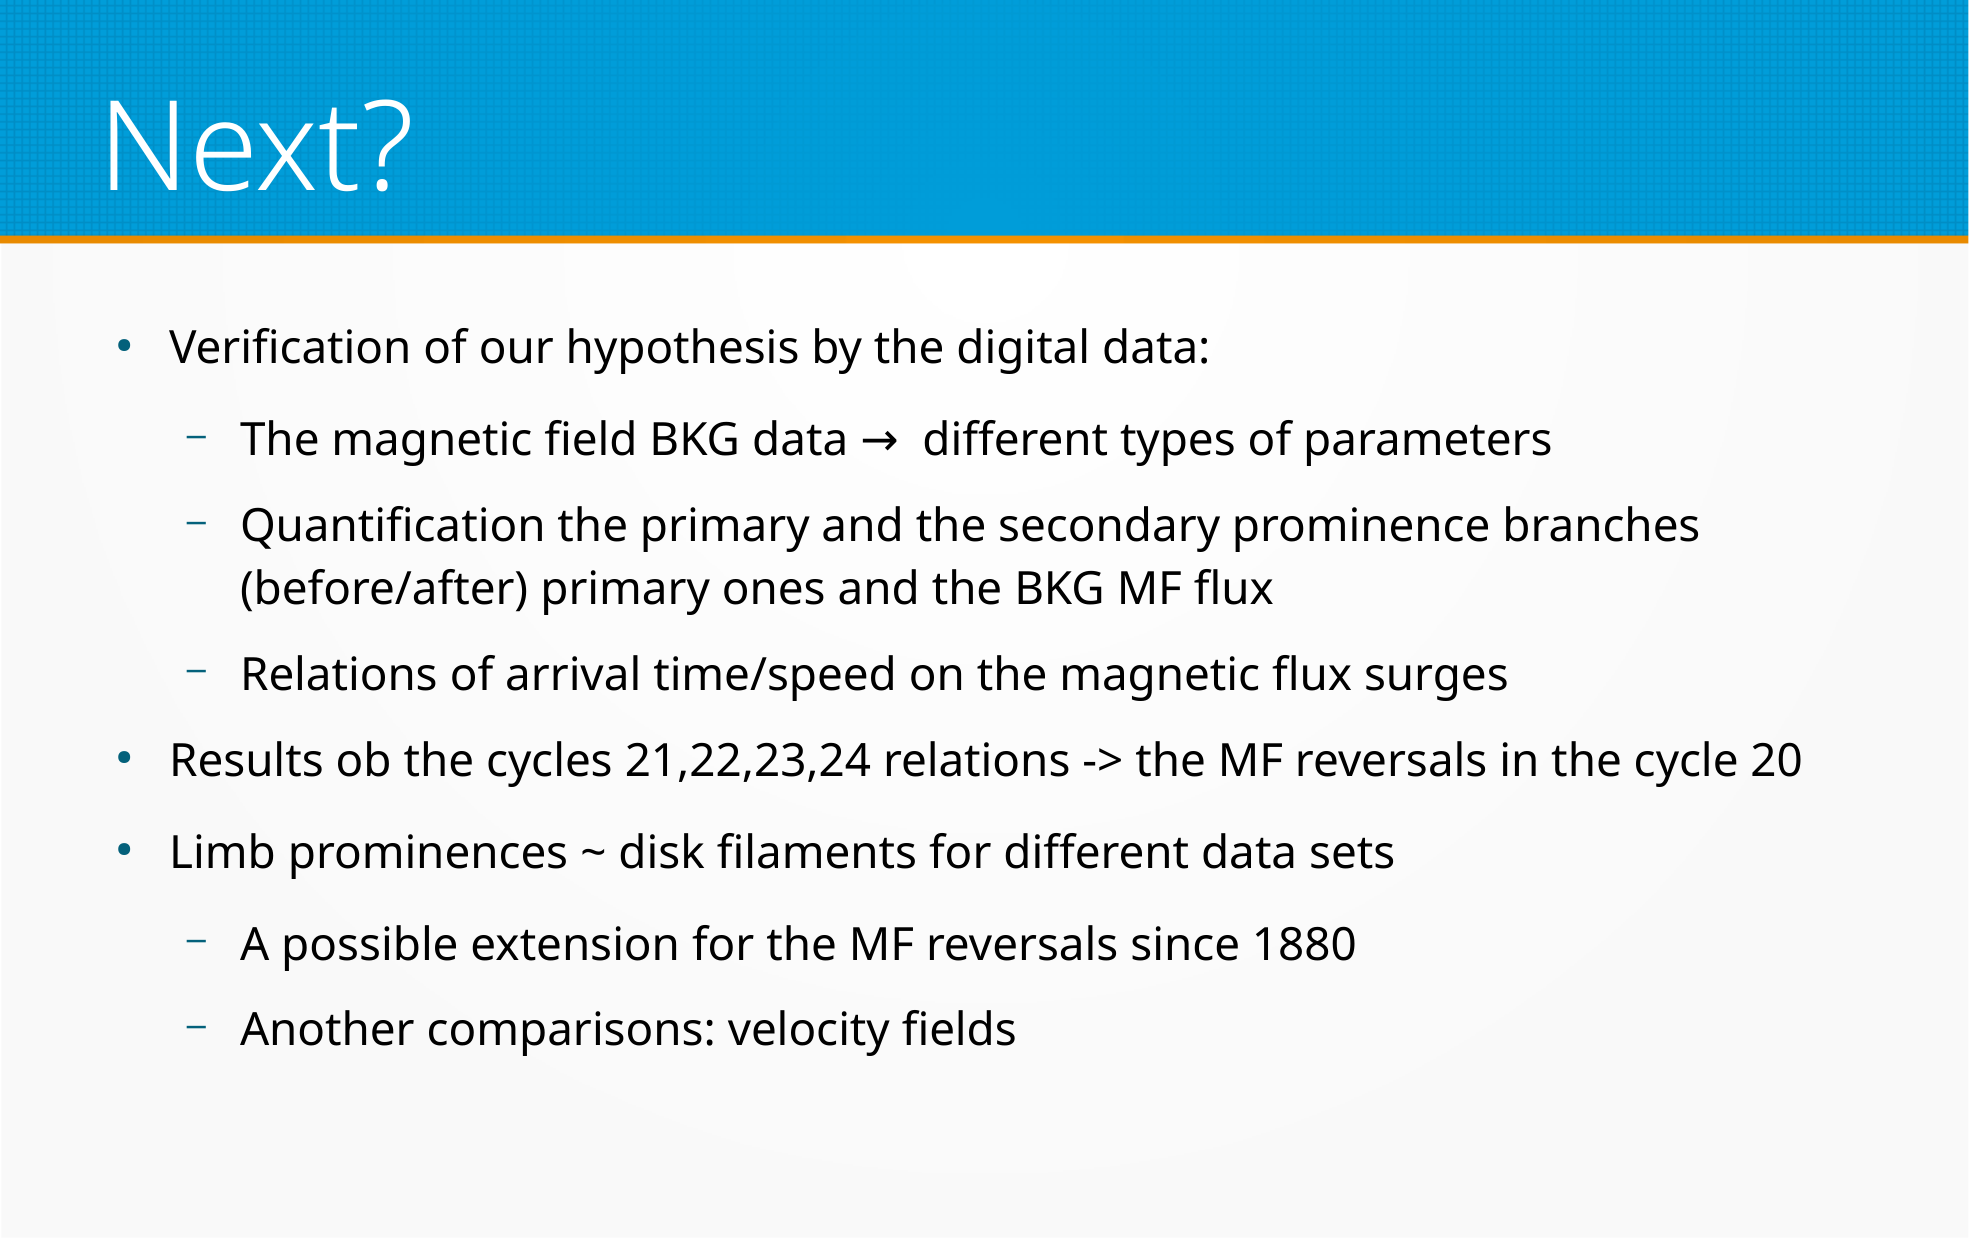

# Next?
Verification of our hypothesis by the digital data:
The magnetic field BKG data → different types of parameters
Quantification the primary and the secondary prominence branches (before/after) primary ones and the BKG MF flux
Relations of arrival time/speed on the magnetic flux surges
Results ob the cycles 21,22,23,24 relations -> the MF reversals in the cycle 20
Limb prominences ~ disk filaments for different data sets
A possible extension for the MF reversals since 1880
Another comparisons: velocity fields